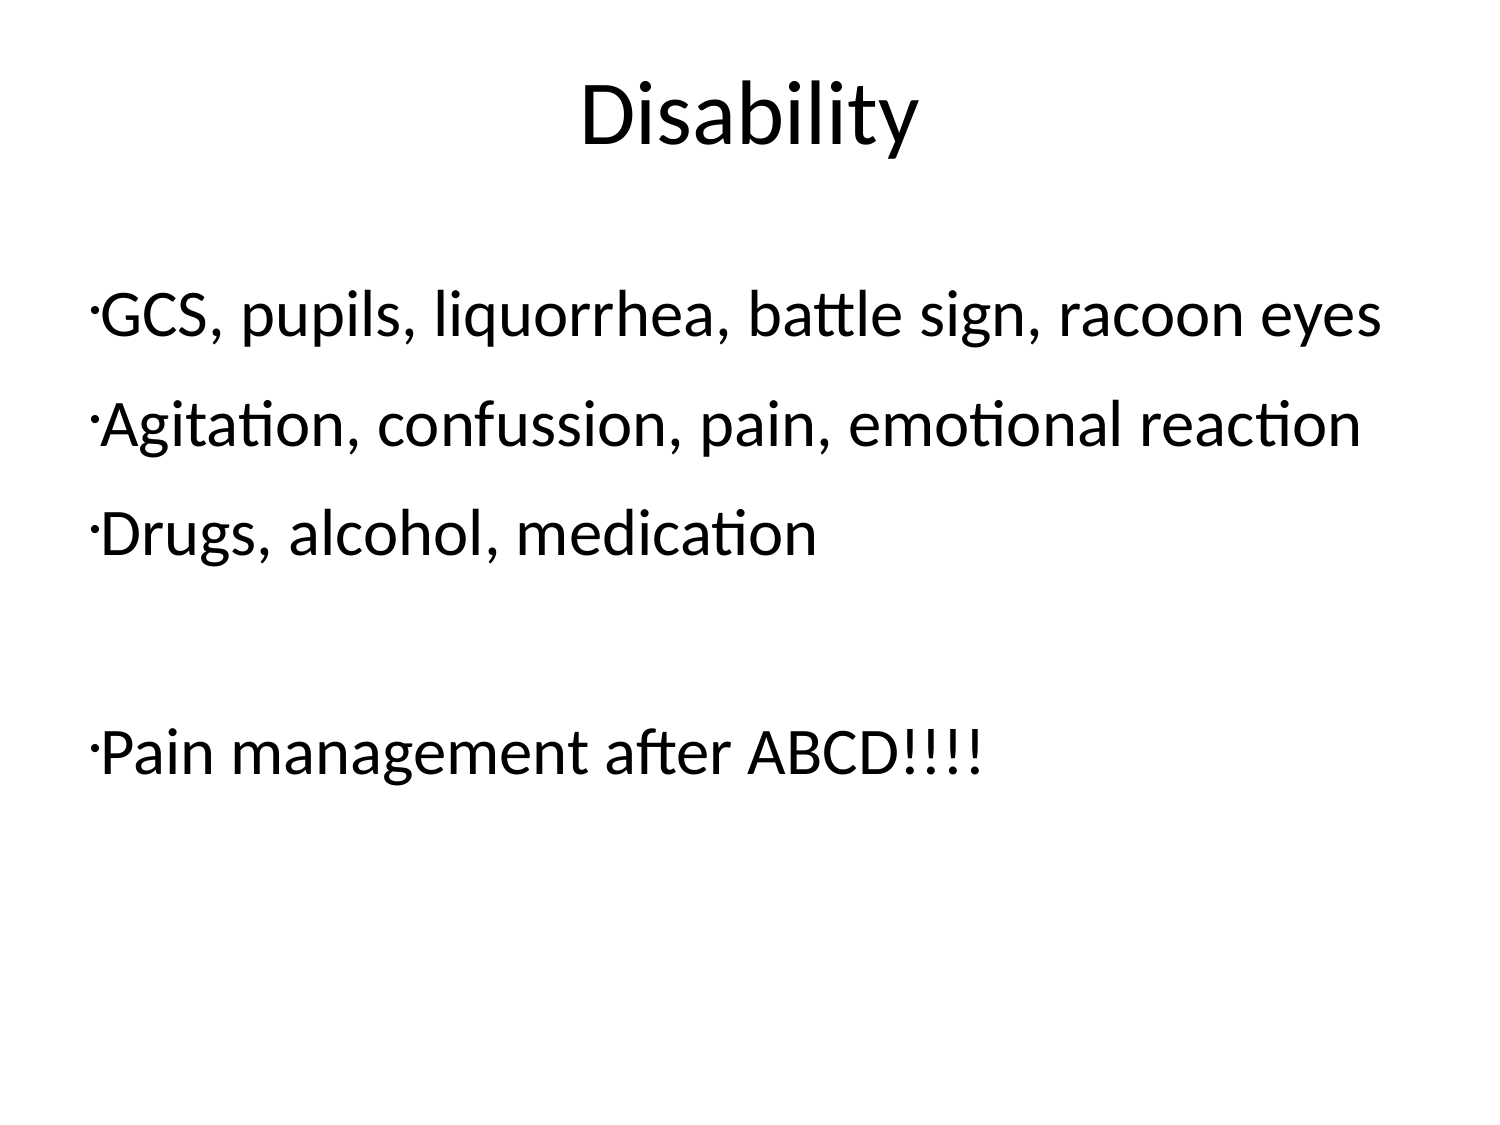

# Disability
GCS, pupils, liquorrhea, battle sign, racoon eyes
Agitation, confussion, pain, emotional reaction
Drugs, alcohol, medication
Pain management after ABCD!!!!